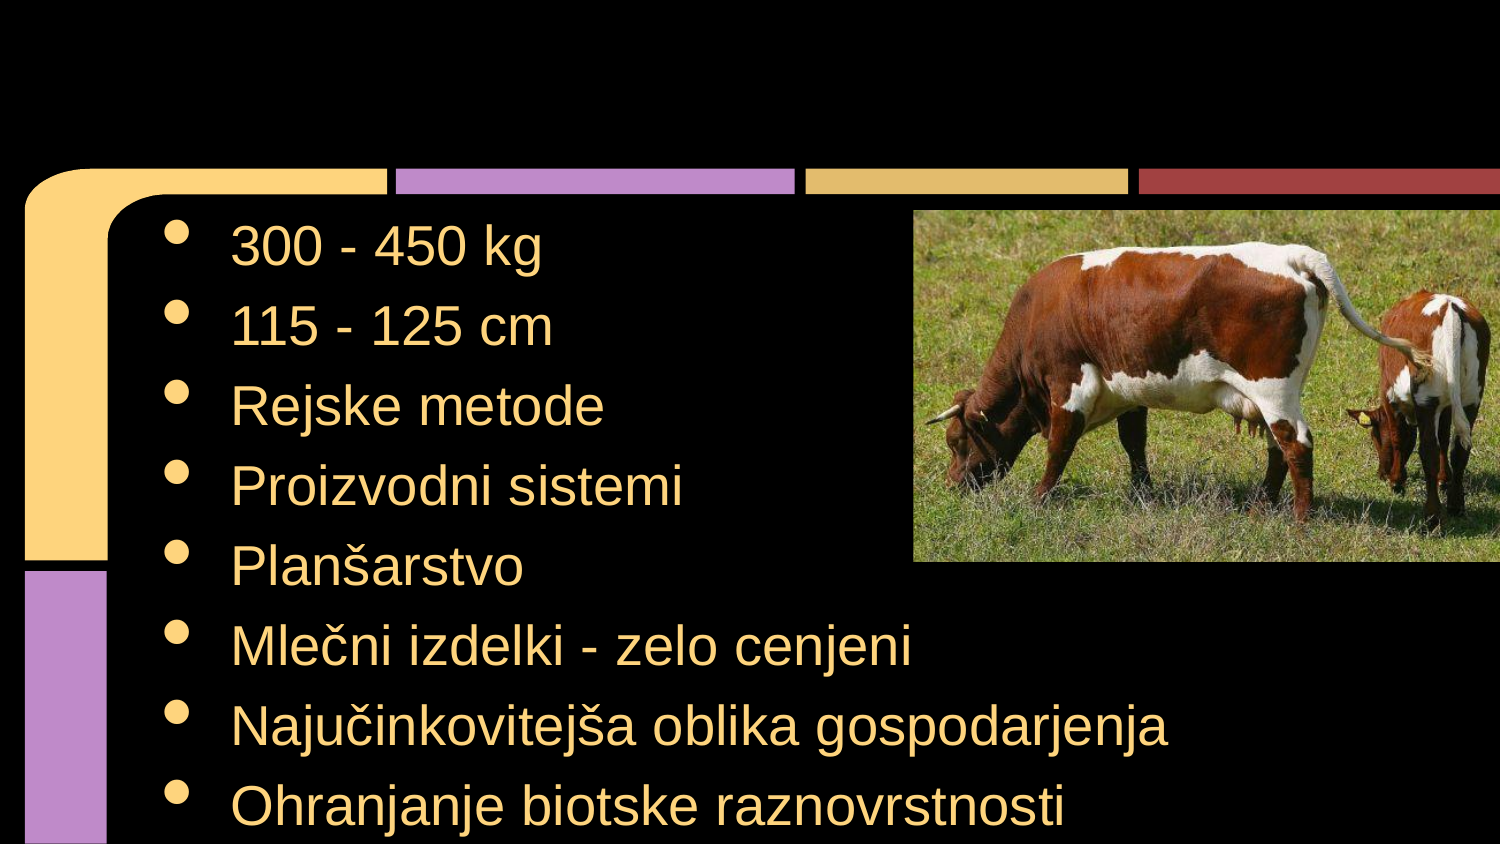

# 300 - 450 kg
115 - 125 cm
Rejske metode
Proizvodni sistemi
Planšarstvo
Mlečni izdelki - zelo cenjeni
Najučinkovitejša oblika gospodarjenja
Ohranjanje biotske raznovrstnosti